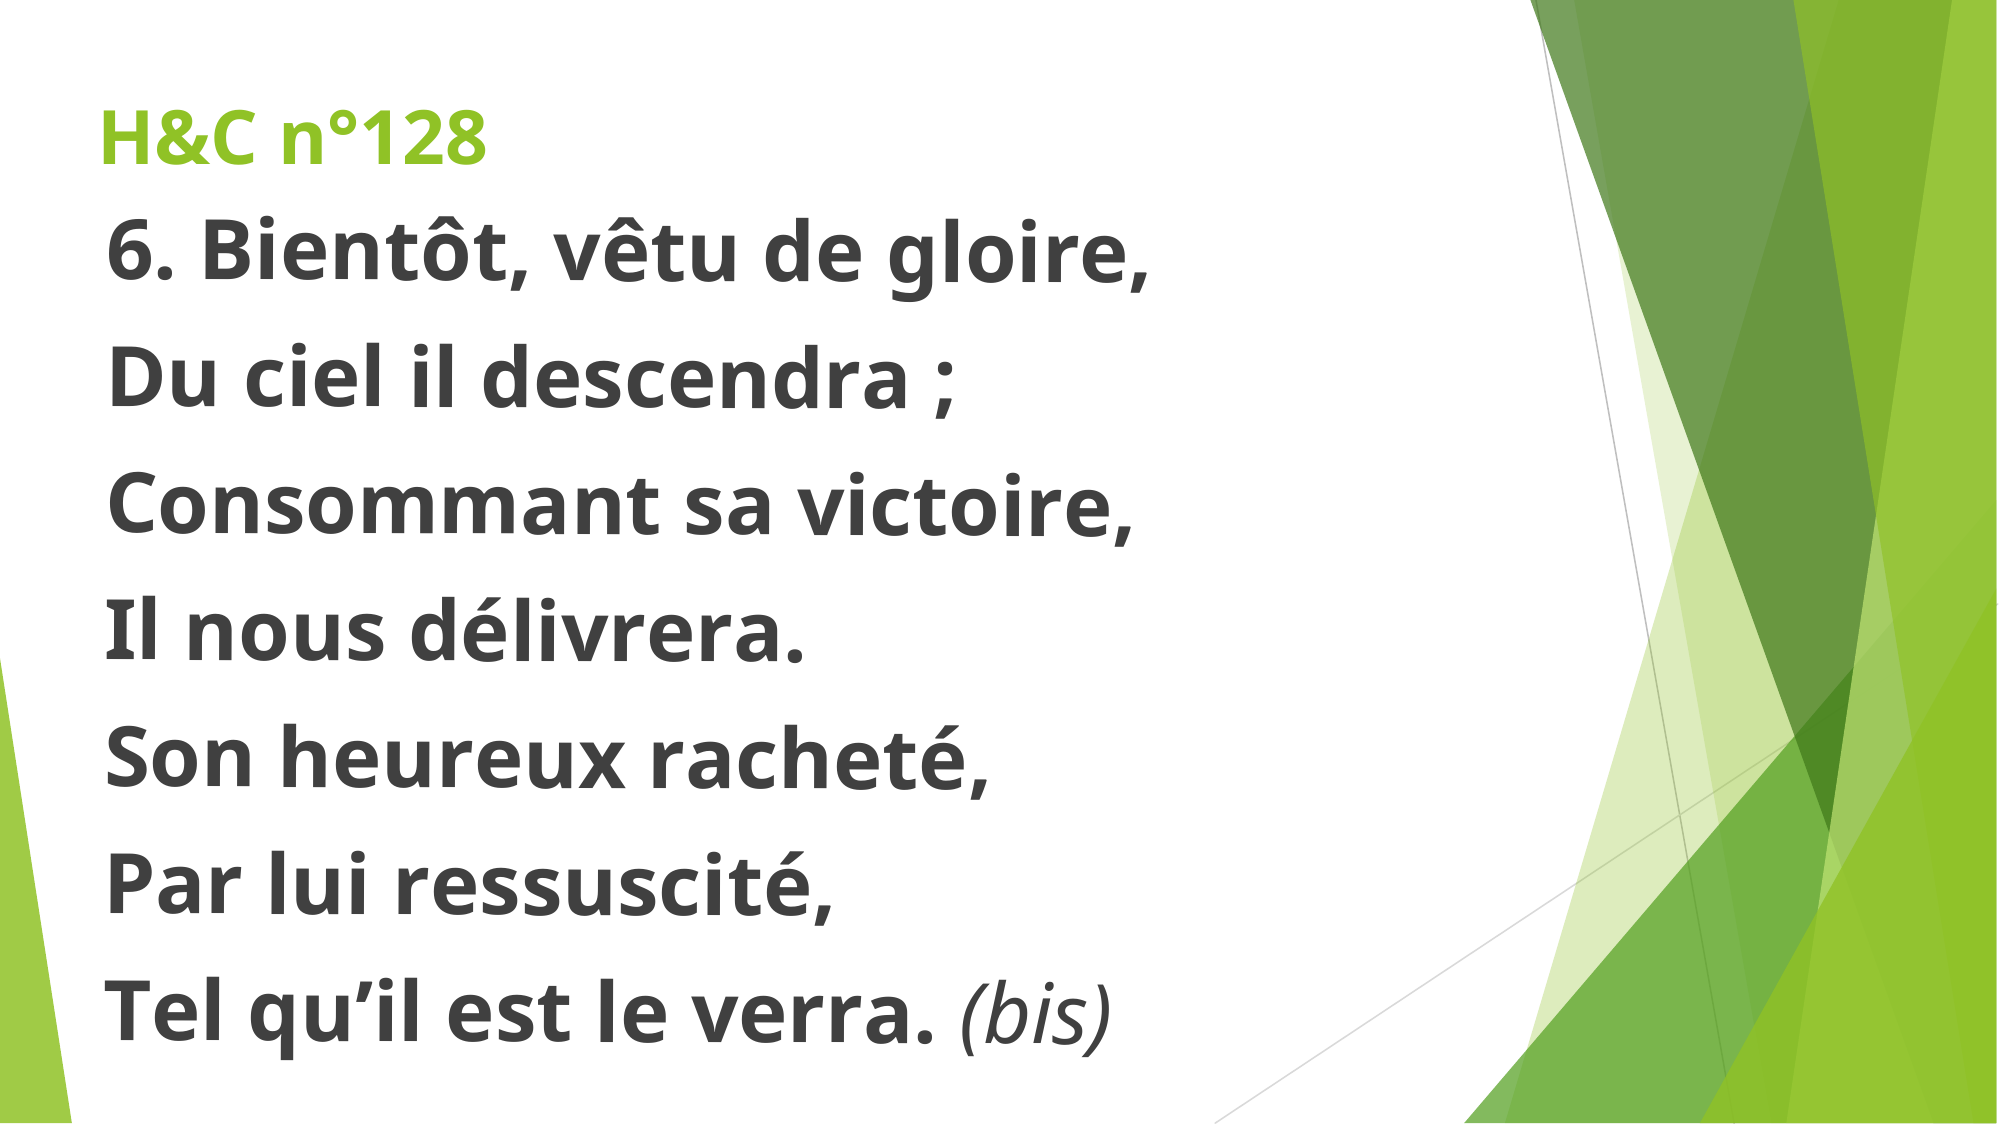

H&C n°128
6. Bientôt, vêtu de gloire,
Du ciel il descendra ;
Consommant sa victoire,
Il nous délivrera.
Son heureux racheté,
Par lui ressuscité,
Tel qu’il est le verra. (bis)